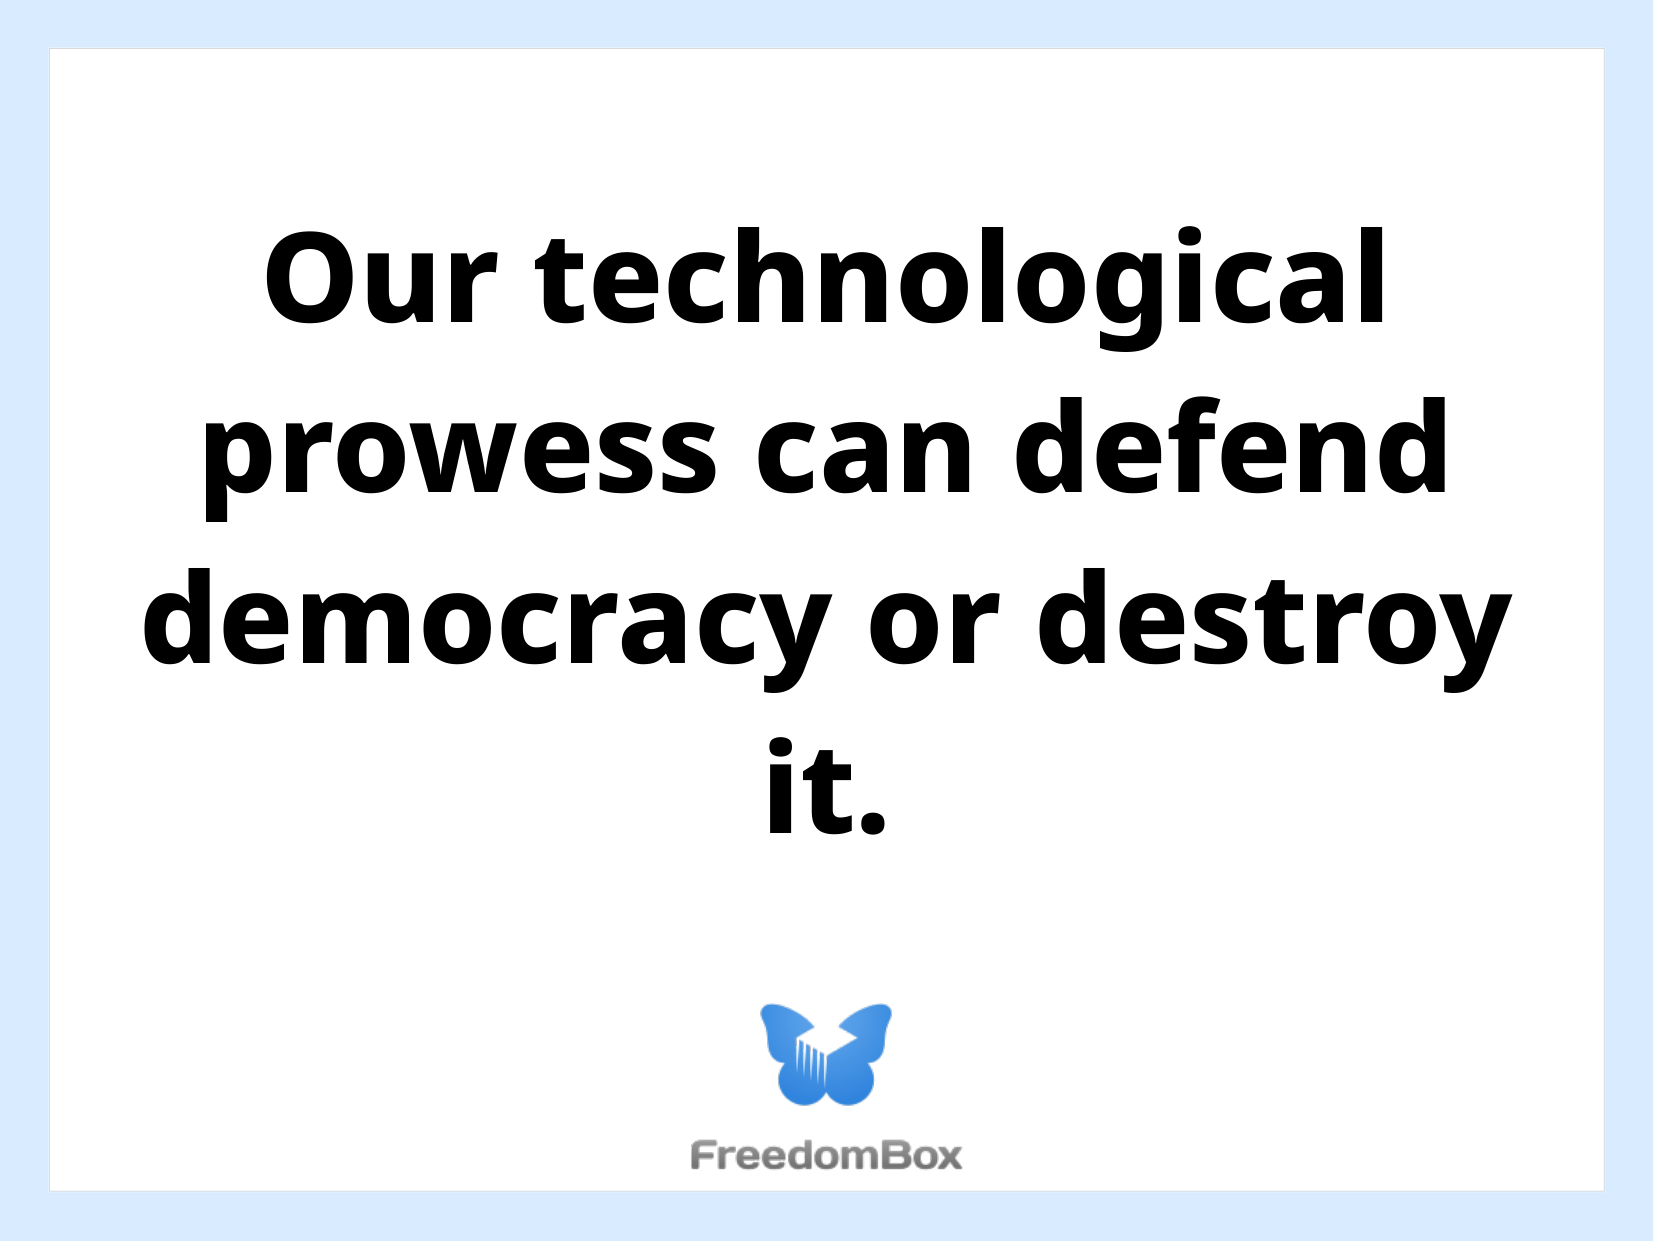

# Our technological prowess can defend democracy or destroy it.